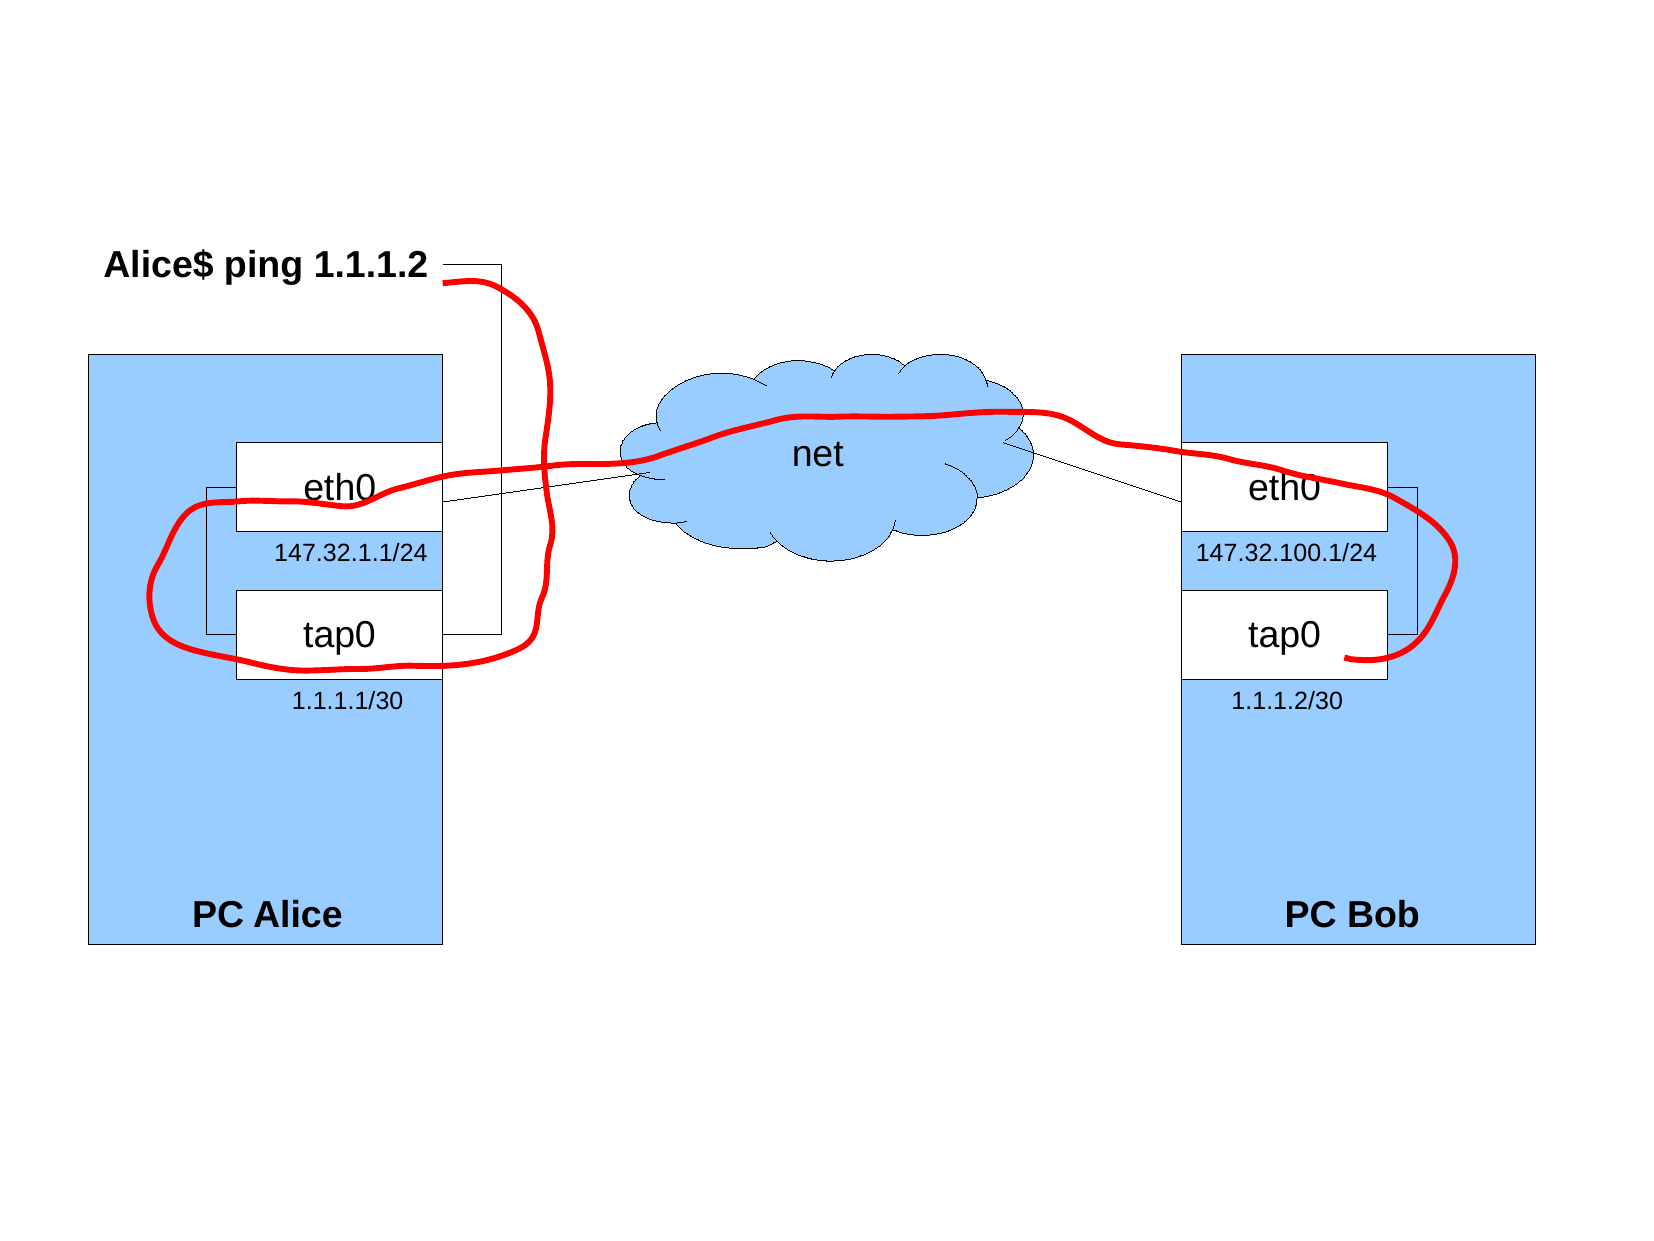

Alice$ ping 1.1.1.2
 net
 net
eth0
eth0
eth0
147.32.1.1/24
147.32.100.1/24
147.32.100.1/24
tap0
tap0
1.1.1.1/30
1.1.1.2/30
PC Alice
PC Alice
PC Bob
PC Bob